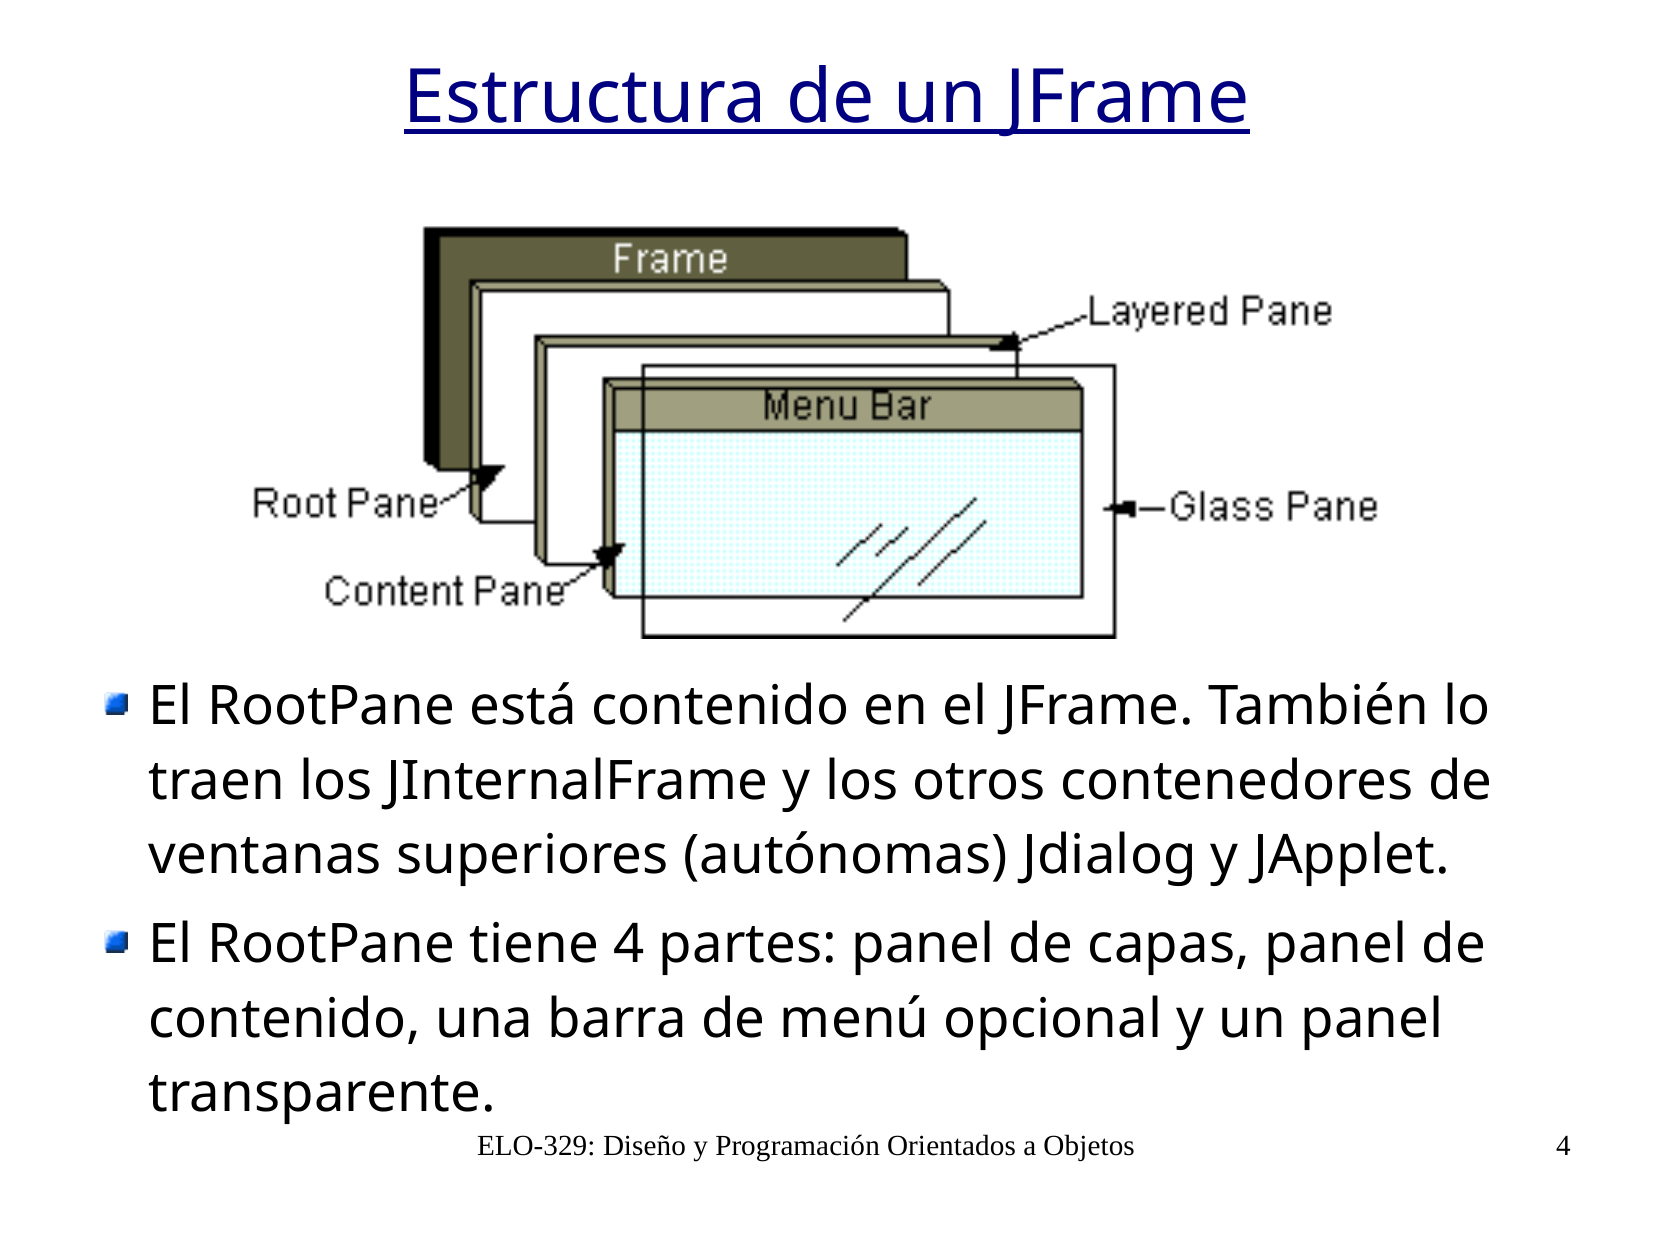

# Estructura de un JFrame
El RootPane está contenido en el JFrame. También lo traen los JInternalFrame y los otros contenedores de ventanas superiores (autónomas) Jdialog y JApplet.
El RootPane tiene 4 partes: panel de capas, panel de contenido, una barra de menú opcional y un panel transparente.
4